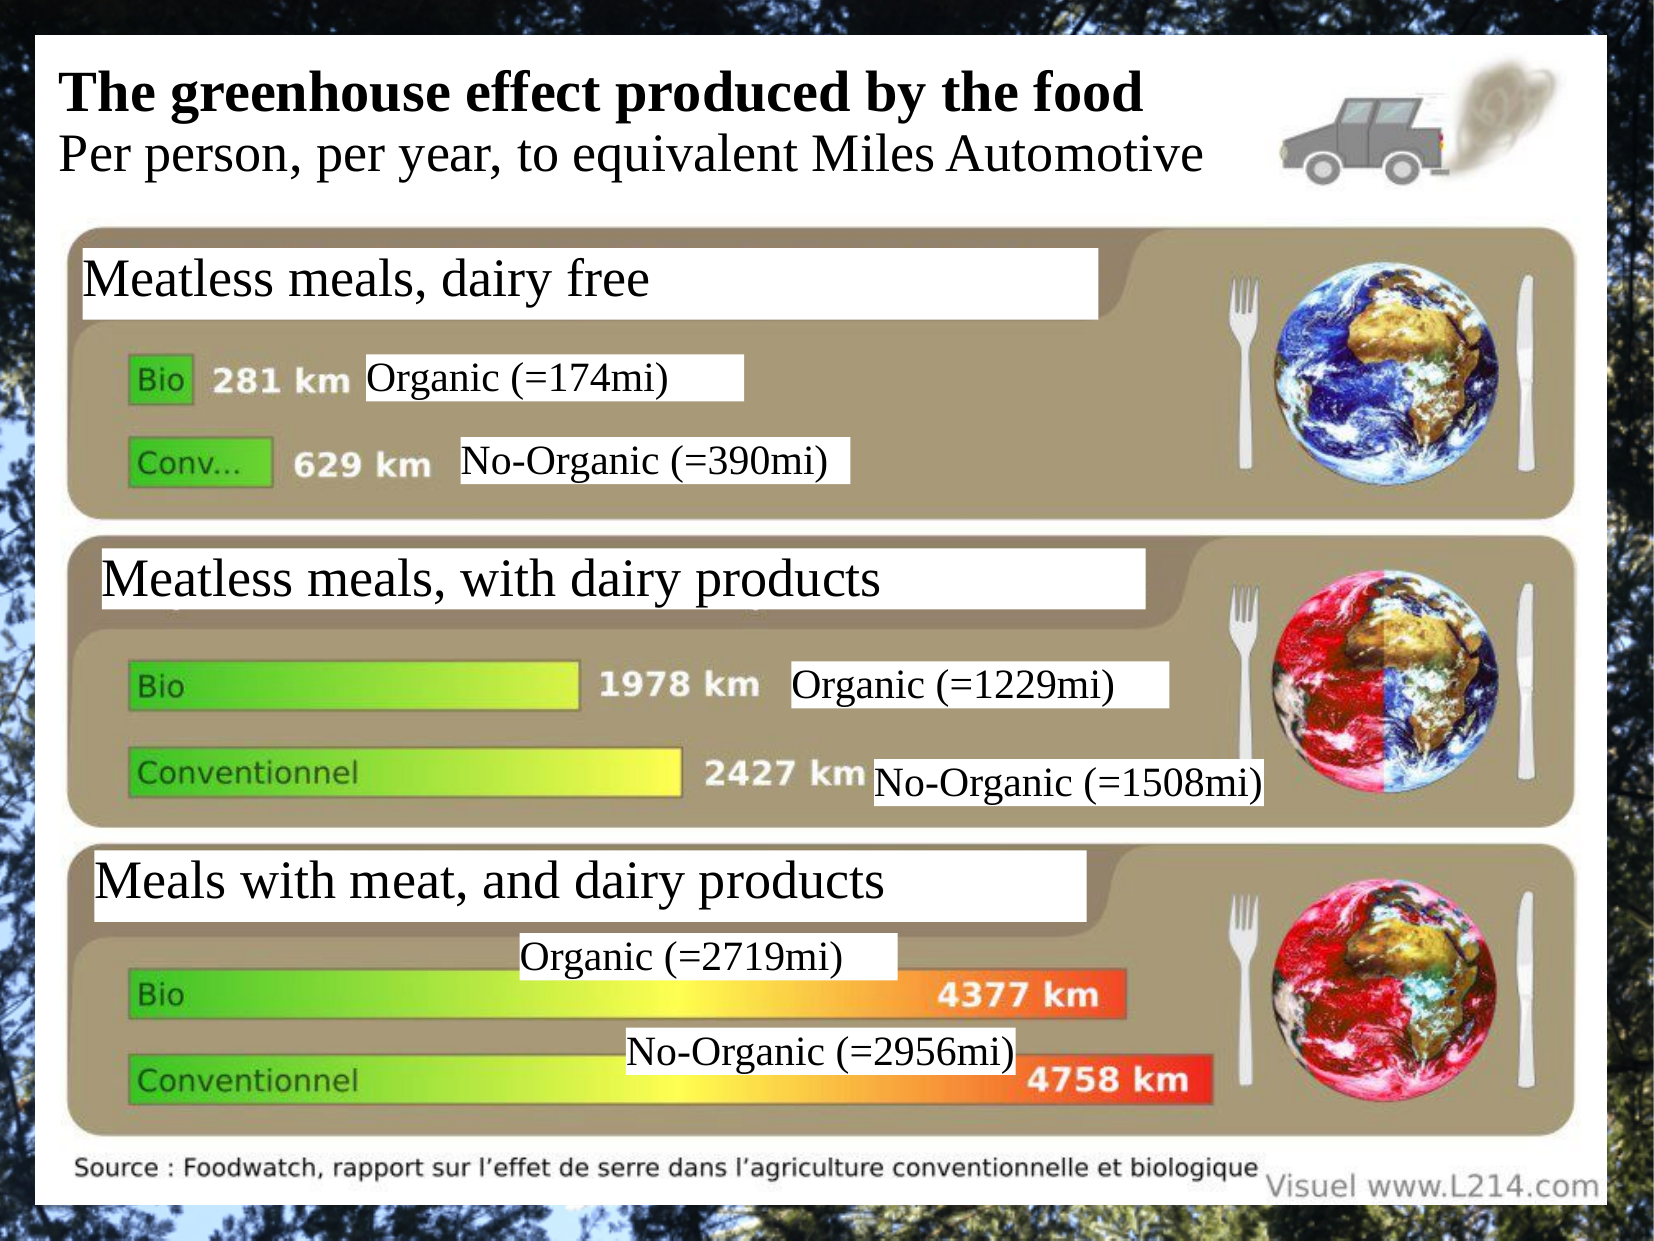

# The greenhouse effect produced by the food Per person, per year, to equivalent Miles Automotive
Meatless meals, dairy free
Organic (=174mi)
No-Organic (=390mi)
Meatless meals, with dairy products
Organic (=1229mi)
No-Organic (=1508mi)
Meals with meat, and dairy products
Organic (=2719mi)
No-Organic (=2956mi)